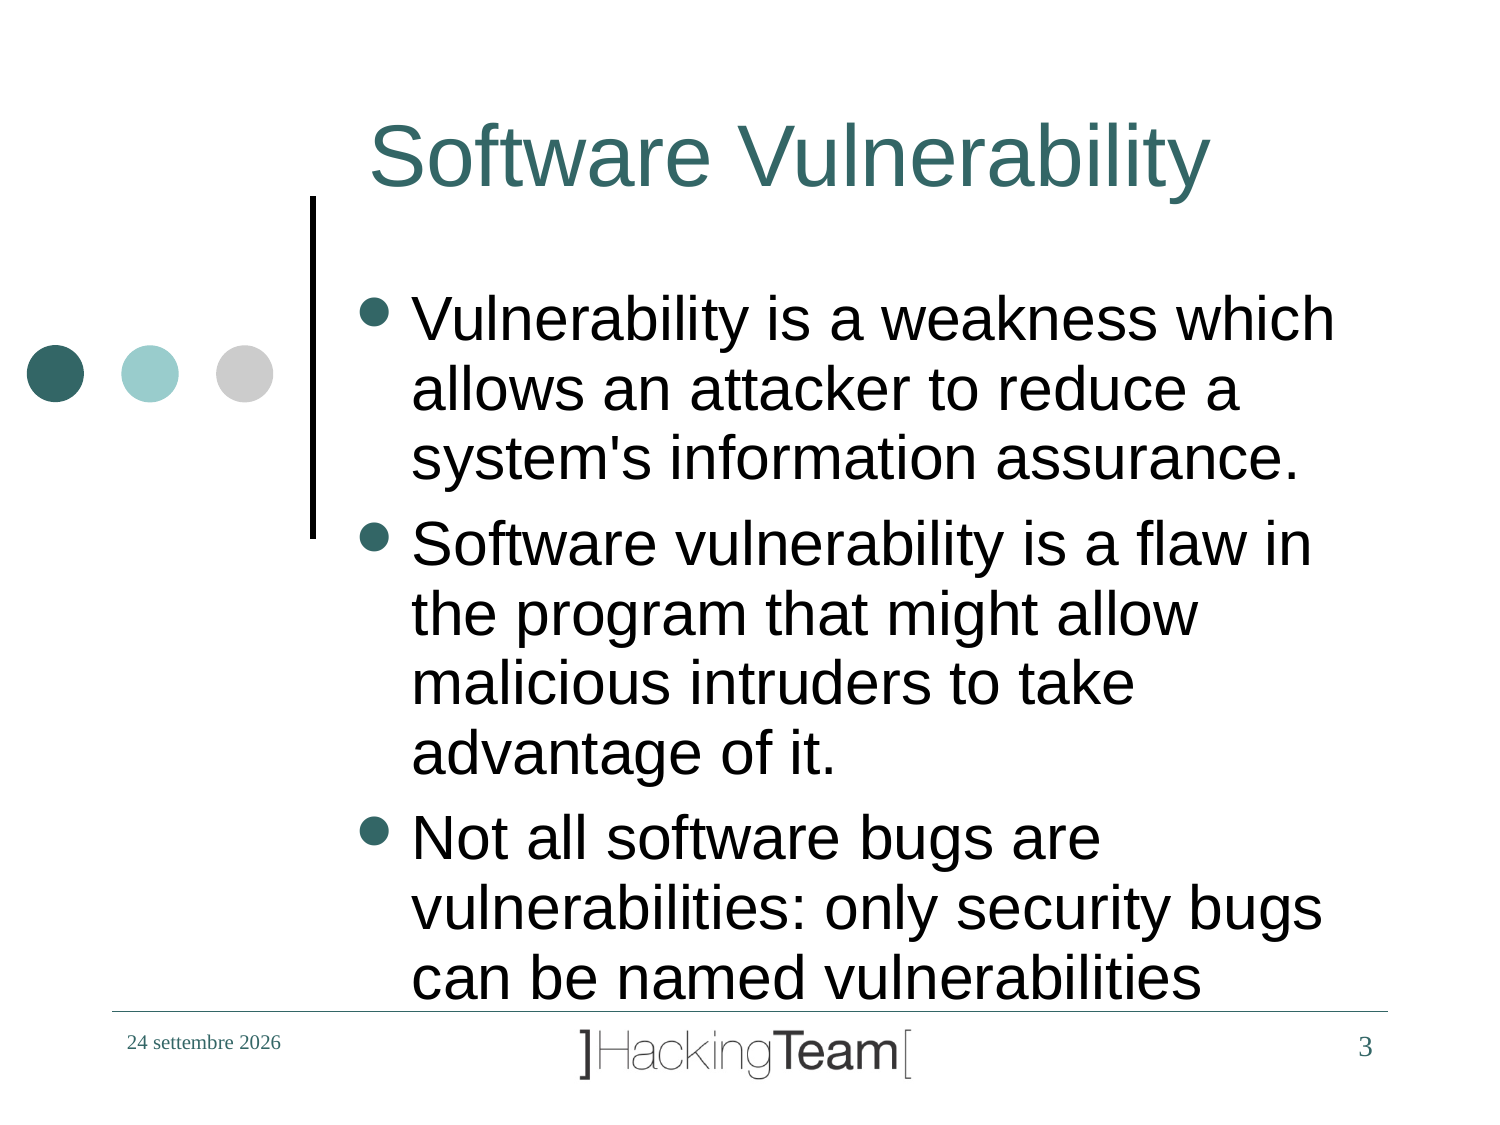

# Software Vulnerability
Vulnerability is a weakness which allows an attacker to reduce a system's information assurance.
Software vulnerability is a flaw in the program that might allow malicious intruders to take advantage of it.
Not all software bugs are vulnerabilities: only security bugs can be named vulnerabilities
3